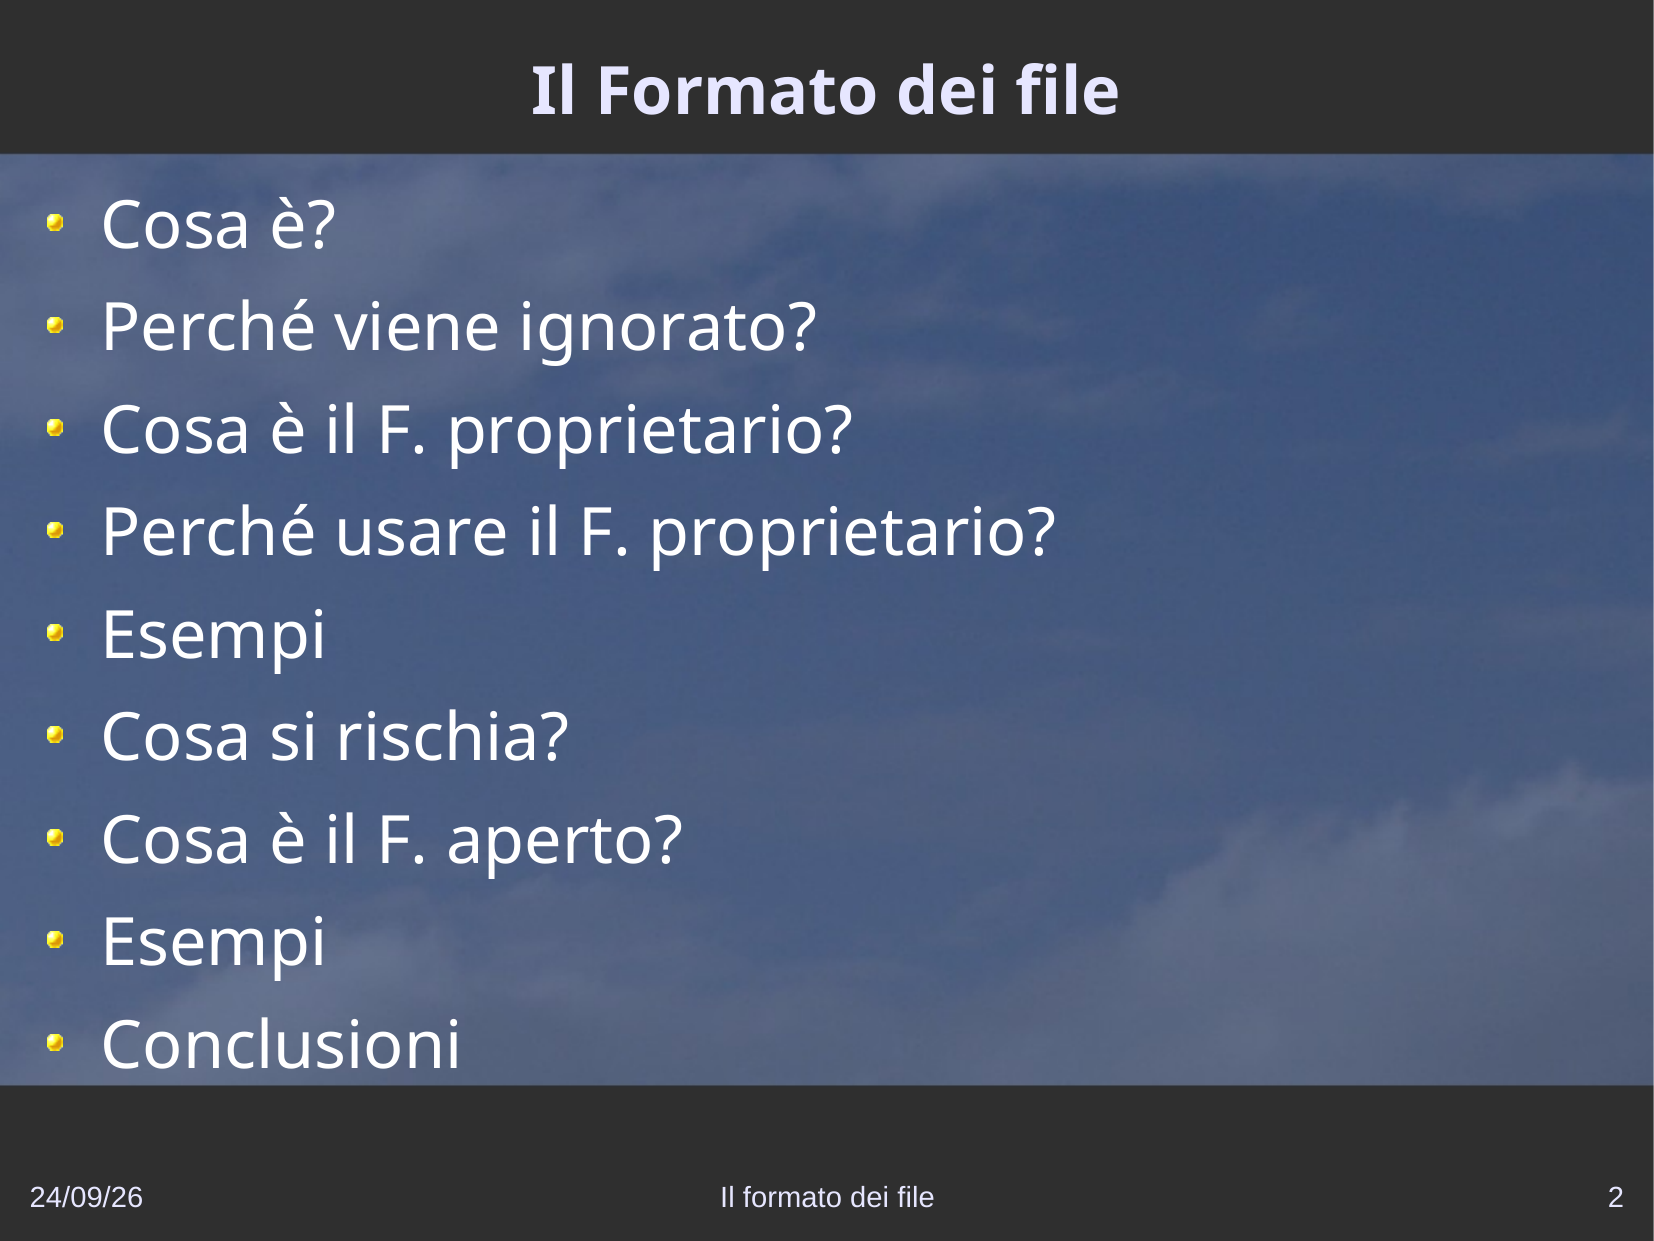

# Il Formato dei file
Cosa è?
Perché viene ignorato?
Cosa è il F. proprietario?
Perché usare il F. proprietario?
Esempi
Cosa si rischia?
Cosa è il F. aperto?
Esempi
Conclusioni
Il formato dei file
2